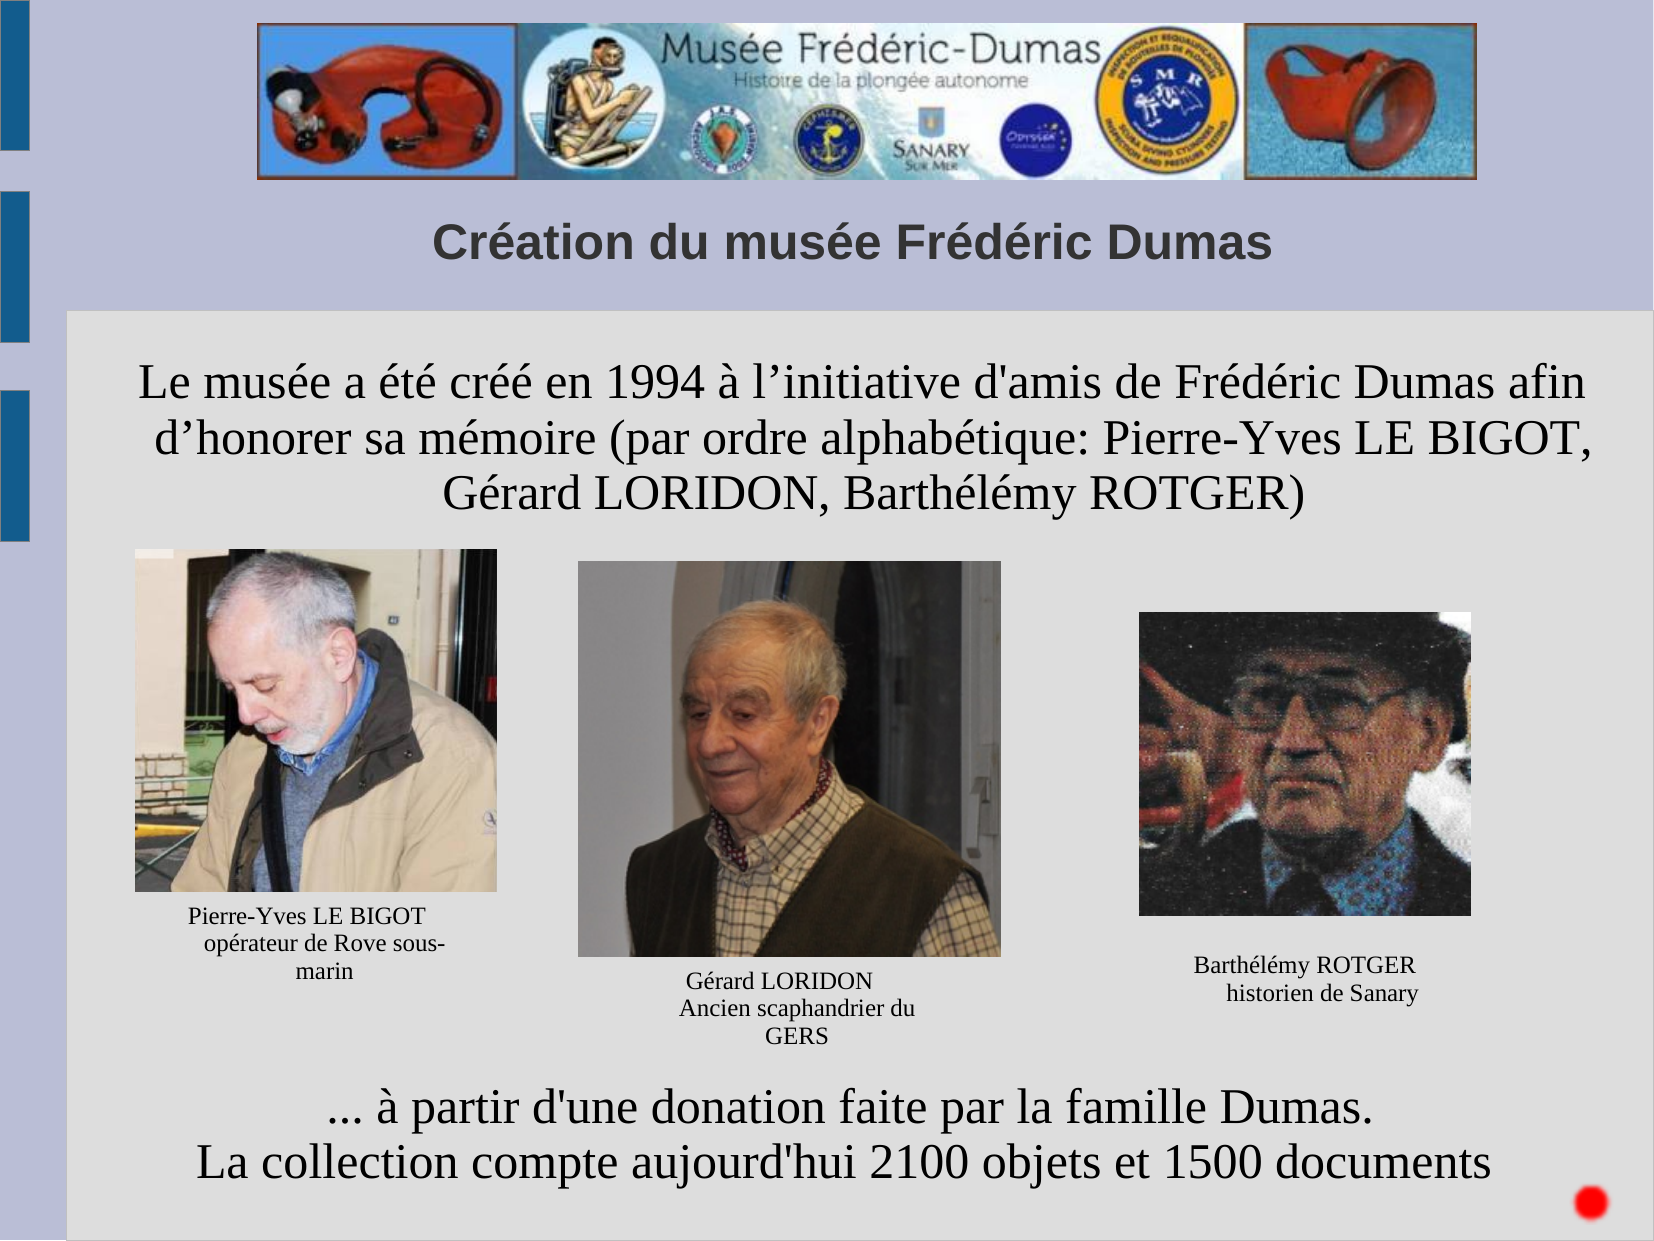

# Création du musée Frédéric Dumas
 Le musée a été créé en 1994 à l’initiative d'amis de Frédéric Dumas afin d’honorer sa mémoire (par ordre alphabétique: Pierre-Yves LE BIGOT, Gérard LORIDON, Barthélémy ROTGER)
Pierre-Yves LE BIGOT
opérateur de Rove sous-marin
Barthélémy ROTGER historien de Sanary
Gérard LORIDON
Ancien scaphandrier du GERS
 ... à partir d'une donation faite par la famille Dumas.
La collection compte aujourd'hui 2100 objets et 1500 documents